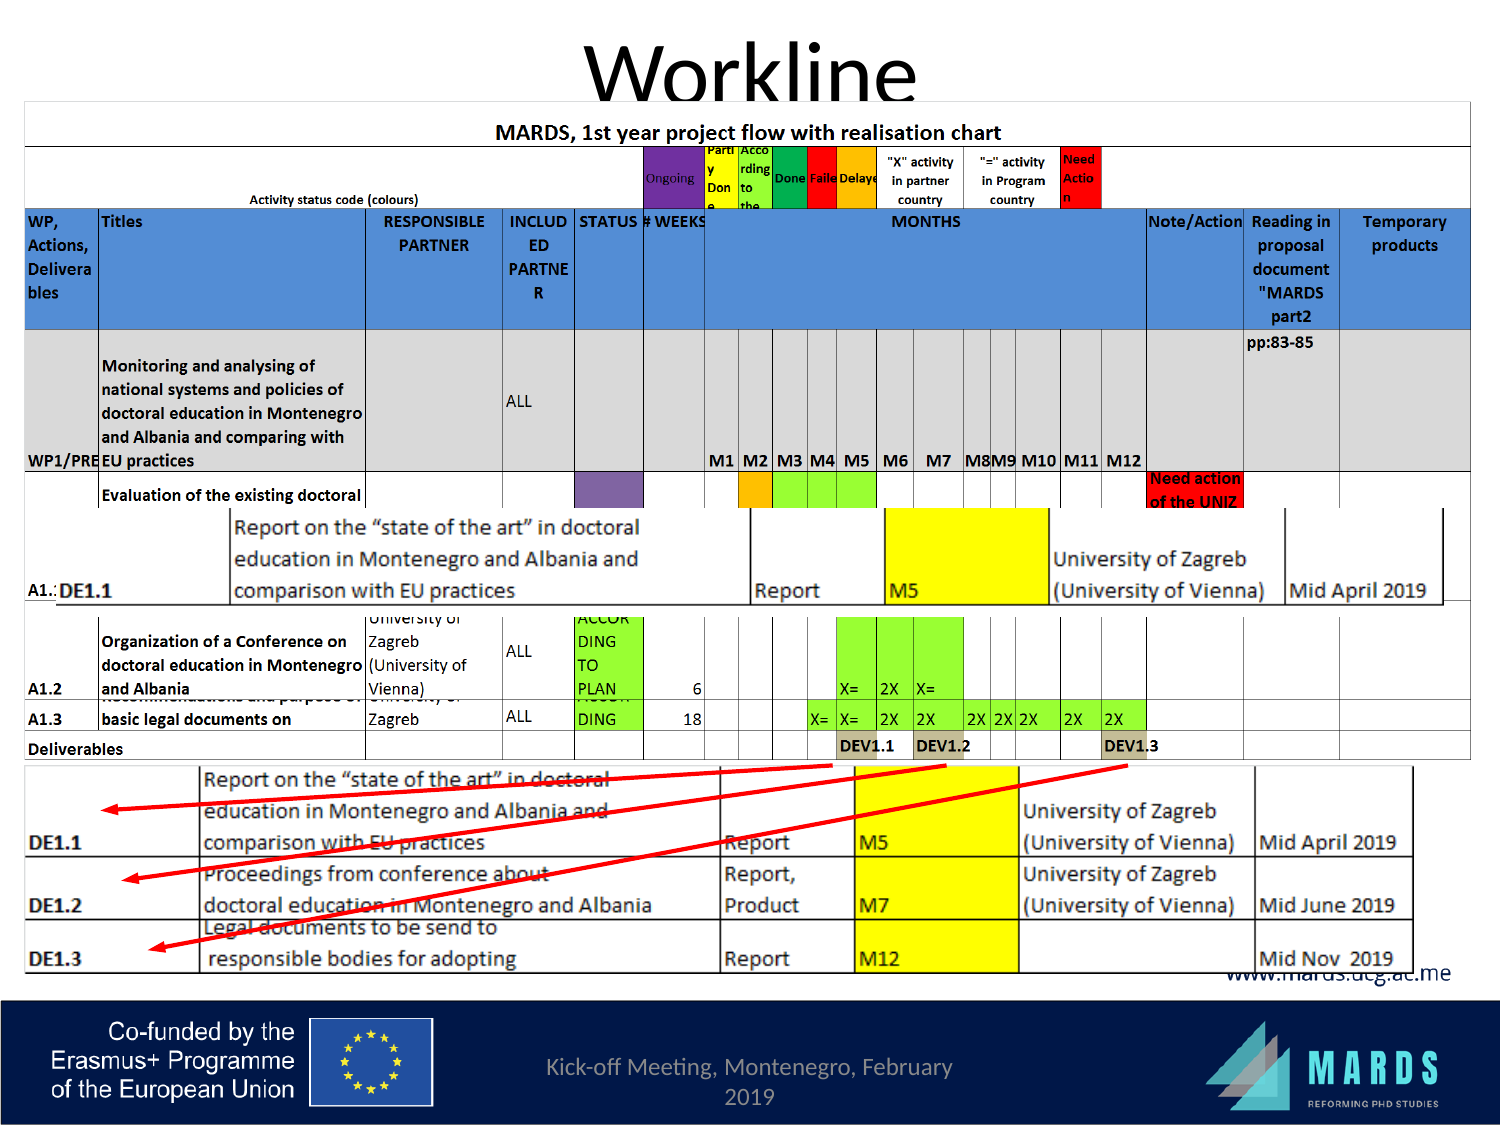

# Workline
Kick-off Meeting, Montenegro, February 2019